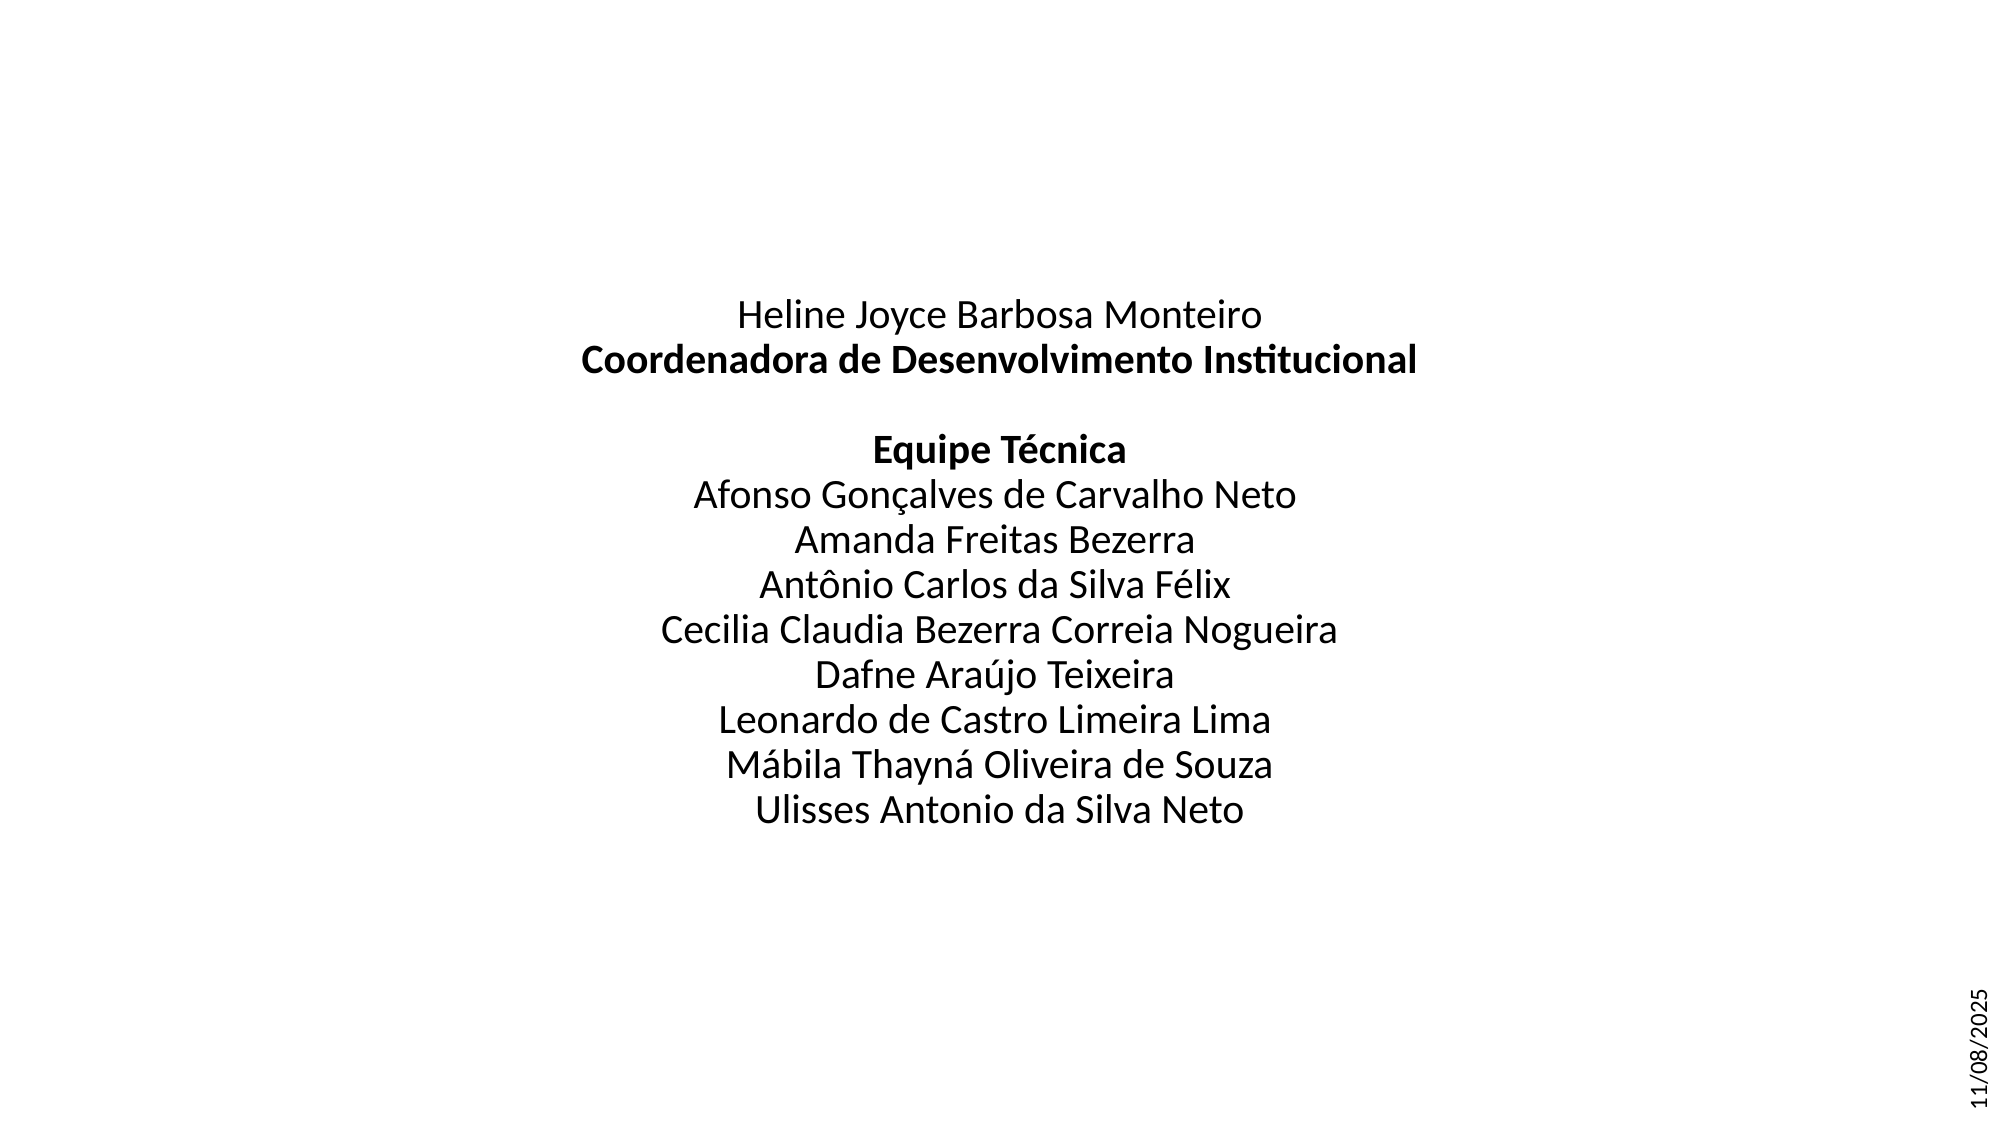

# Heline Joyce Barbosa Monteiro Coordenadora de Desenvolvimento Institucional Equipe Técnica Afonso Gonçalves de Carvalho Neto Amanda Freitas Bezerra Antônio Carlos da Silva Félix Cecilia Claudia Bezerra Correia Nogueira Dafne Araújo Teixeira Leonardo de Castro Limeira Lima Mábila Thayná Oliveira de Souza Ulisses Antonio da Silva Neto
11/08/2025